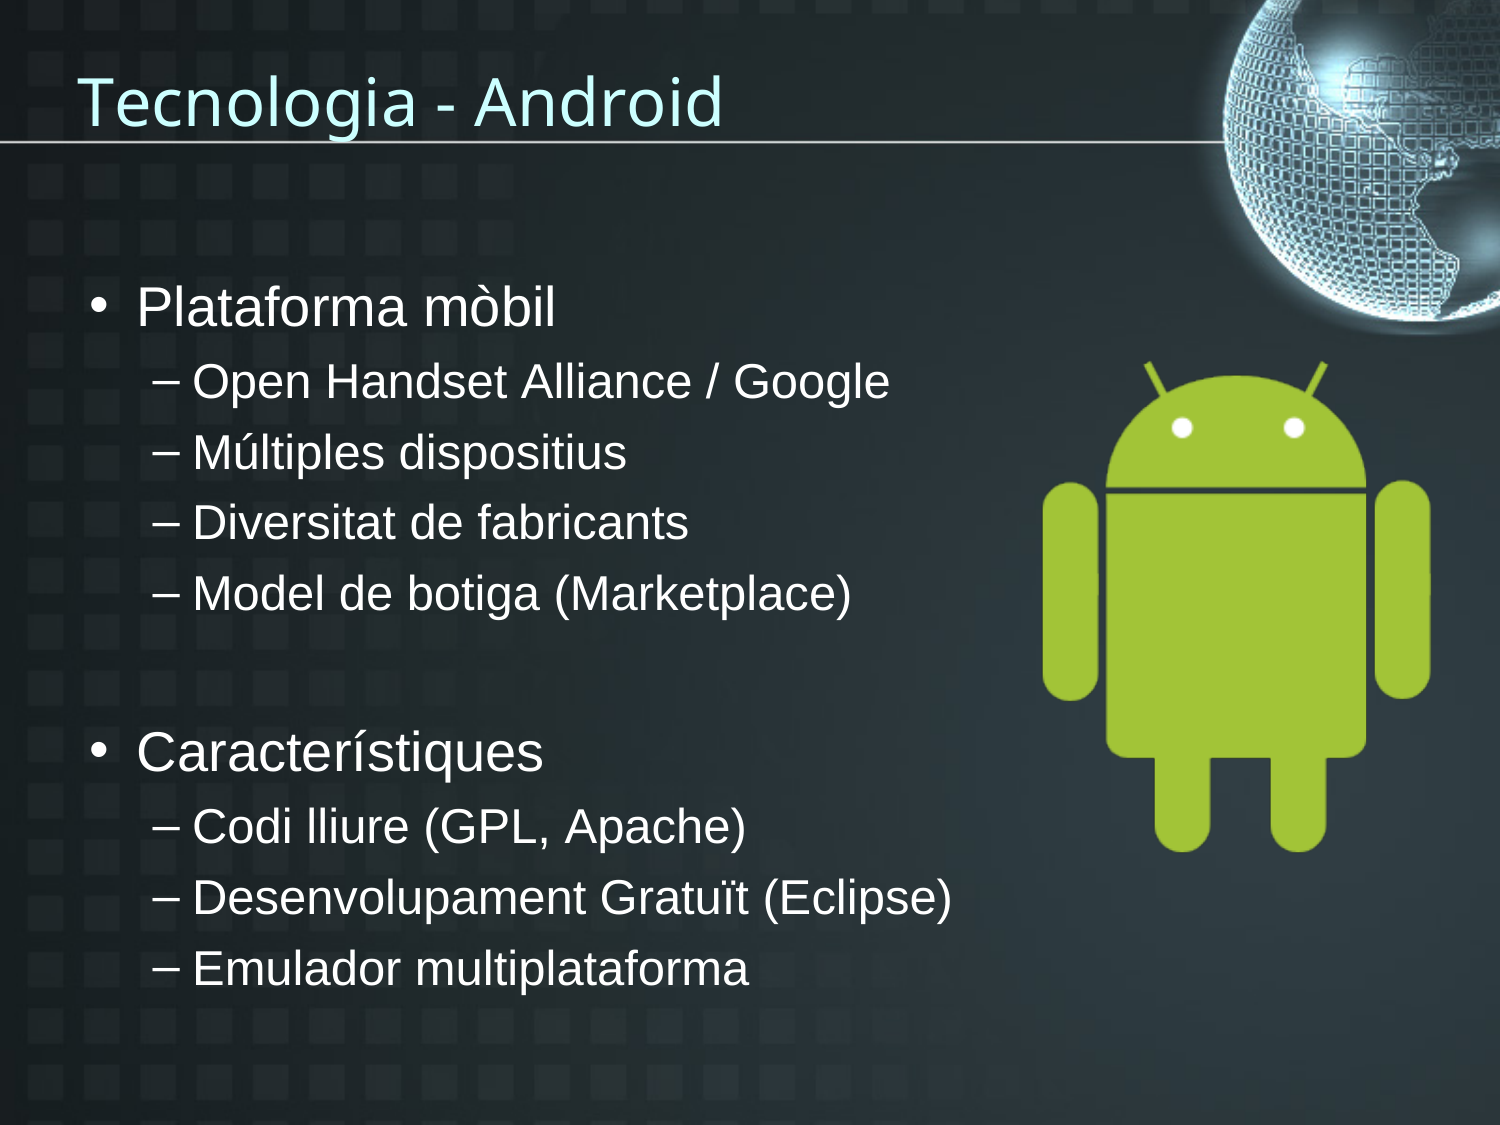

# Tecnologia - Android
Plataforma mòbil
Open Handset Alliance / Google
Múltiples dispositius
Diversitat de fabricants
Model de botiga (Marketplace)
Característiques
Codi lliure (GPL, Apache)
Desenvolupament Gratuït (Eclipse)
Emulador multiplataforma